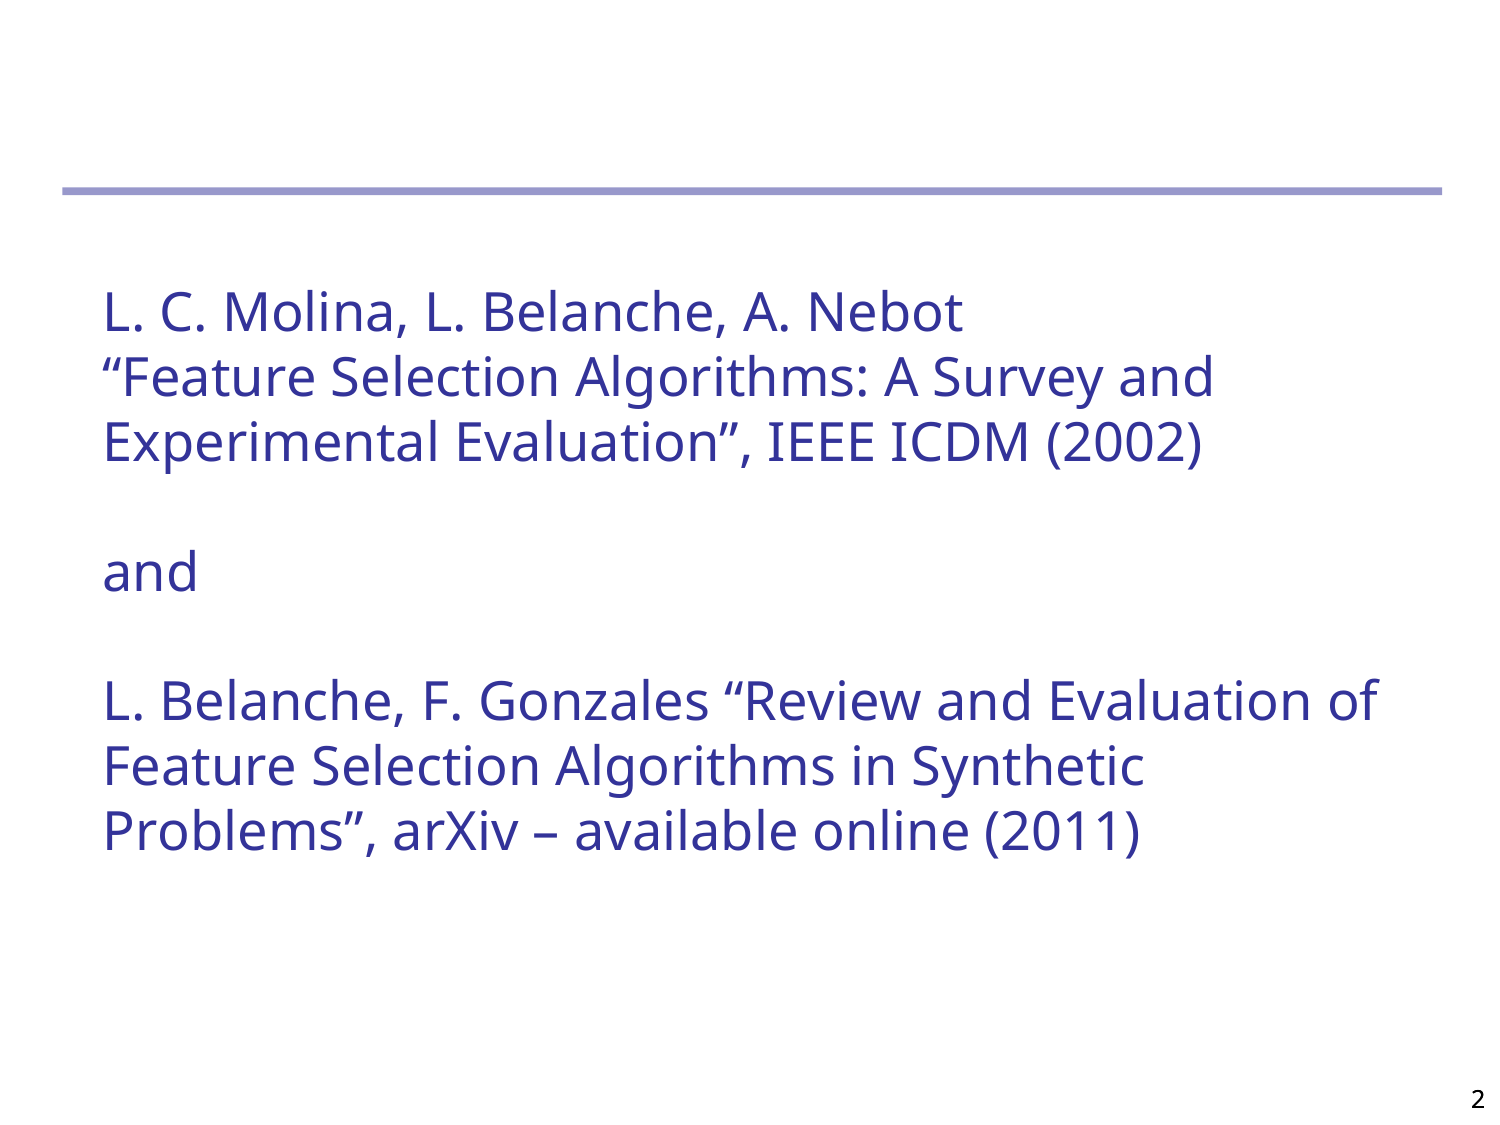

# L. C. Molina, L. Belanche, A. Nebot “Feature Selection Algorithms: A Survey and Experimental Evaluation”, IEEE ICDM (2002) and L. Belanche, F. Gonzales “Review and Evaluation of Feature Selection Algorithms in Synthetic Problems”, arXiv – available online (2011)